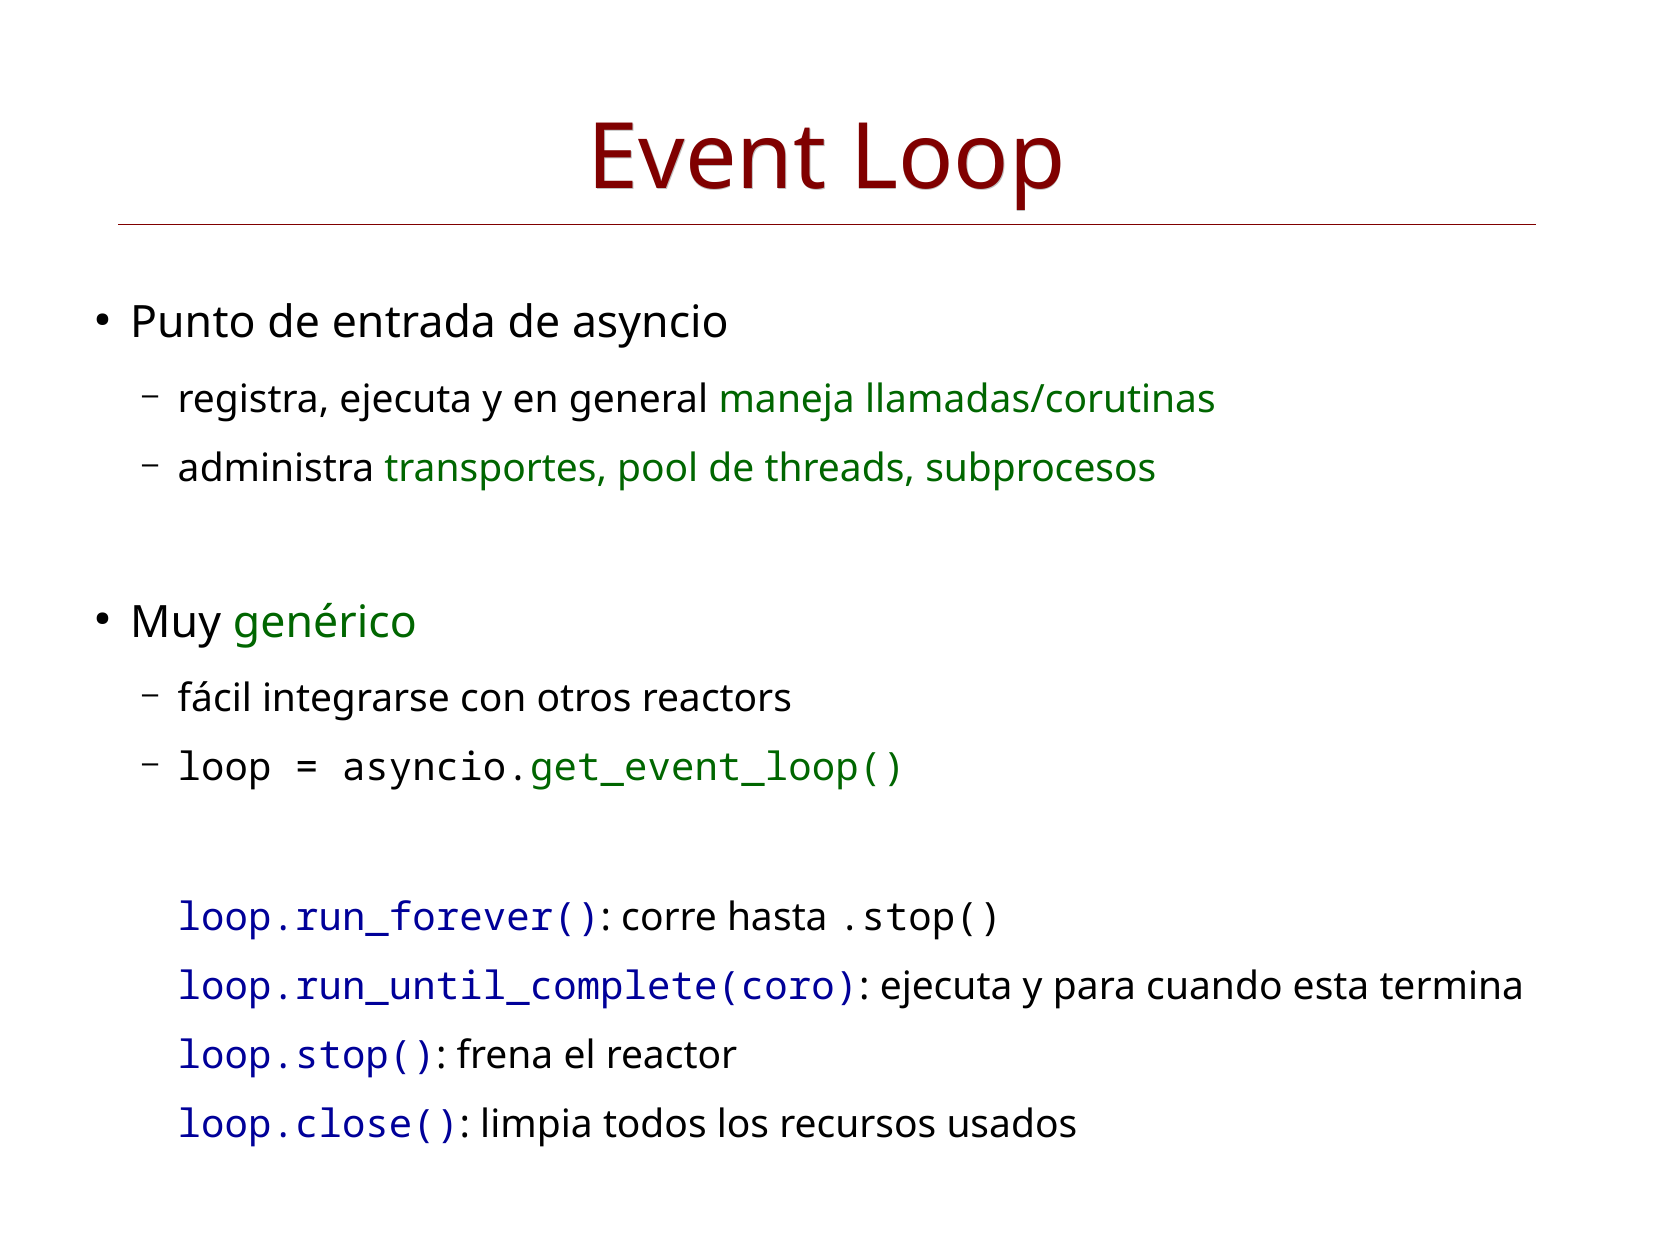

# Event Loop
Punto de entrada de asyncio
registra, ejecuta y en general maneja llamadas/corutinas
administra transportes, pool de threads, subprocesos
Muy genérico
fácil integrarse con otros reactors
loop = asyncio.get_event_loop()
loop.run_forever(): corre hasta .stop()
loop.run_until_complete(coro): ejecuta y para cuando esta termina
loop.stop(): frena el reactor
loop.close(): limpia todos los recursos usados